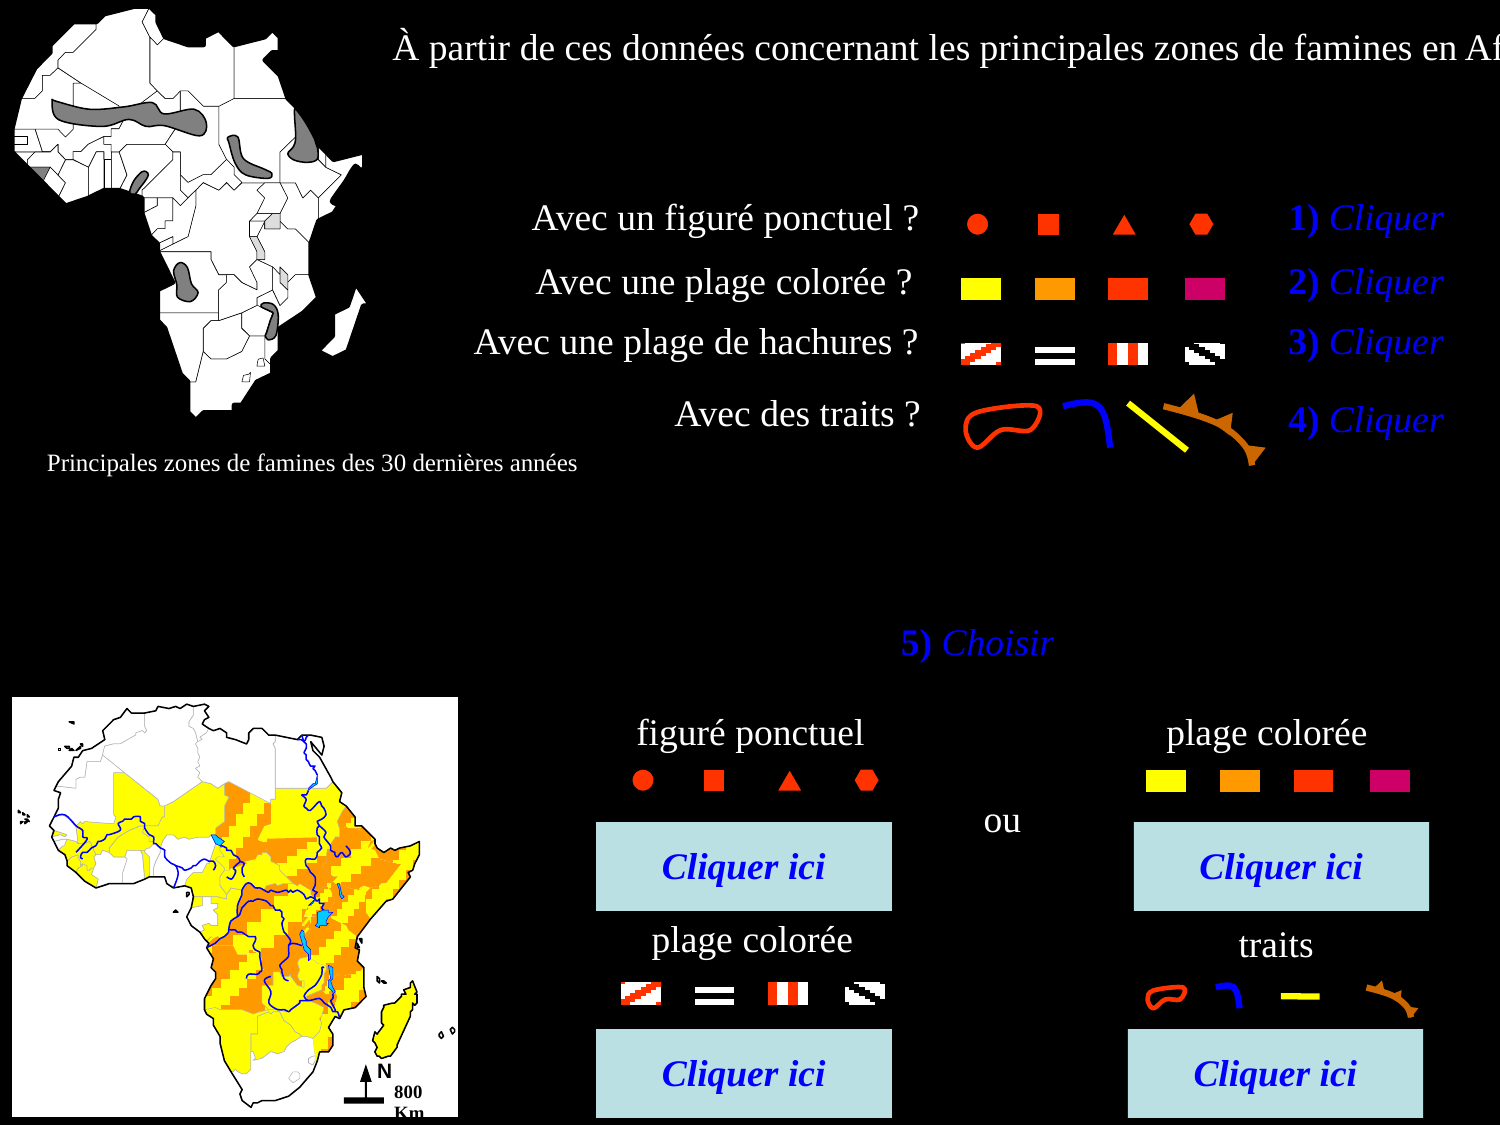

À partir de ces données concernant les principales zones de famines en Afrique, comment maintenant localiser ce phénomène sur le croquis ?
Avec un figuré ponctuel ?
1) Cliquer
Avec une plage colorée ?
2) Cliquer
Avec une plage de hachures ?
3) Cliquer
Avec des traits ?
4) Cliquer
Principales zones de famines des 30 dernières années
5) Choisir
figuré ponctuel
plage colorée
ou
Cliquer ici
Cliquer ici
plage colorée
traits
Cliquer ici
Cliquer ici
N
800 Km